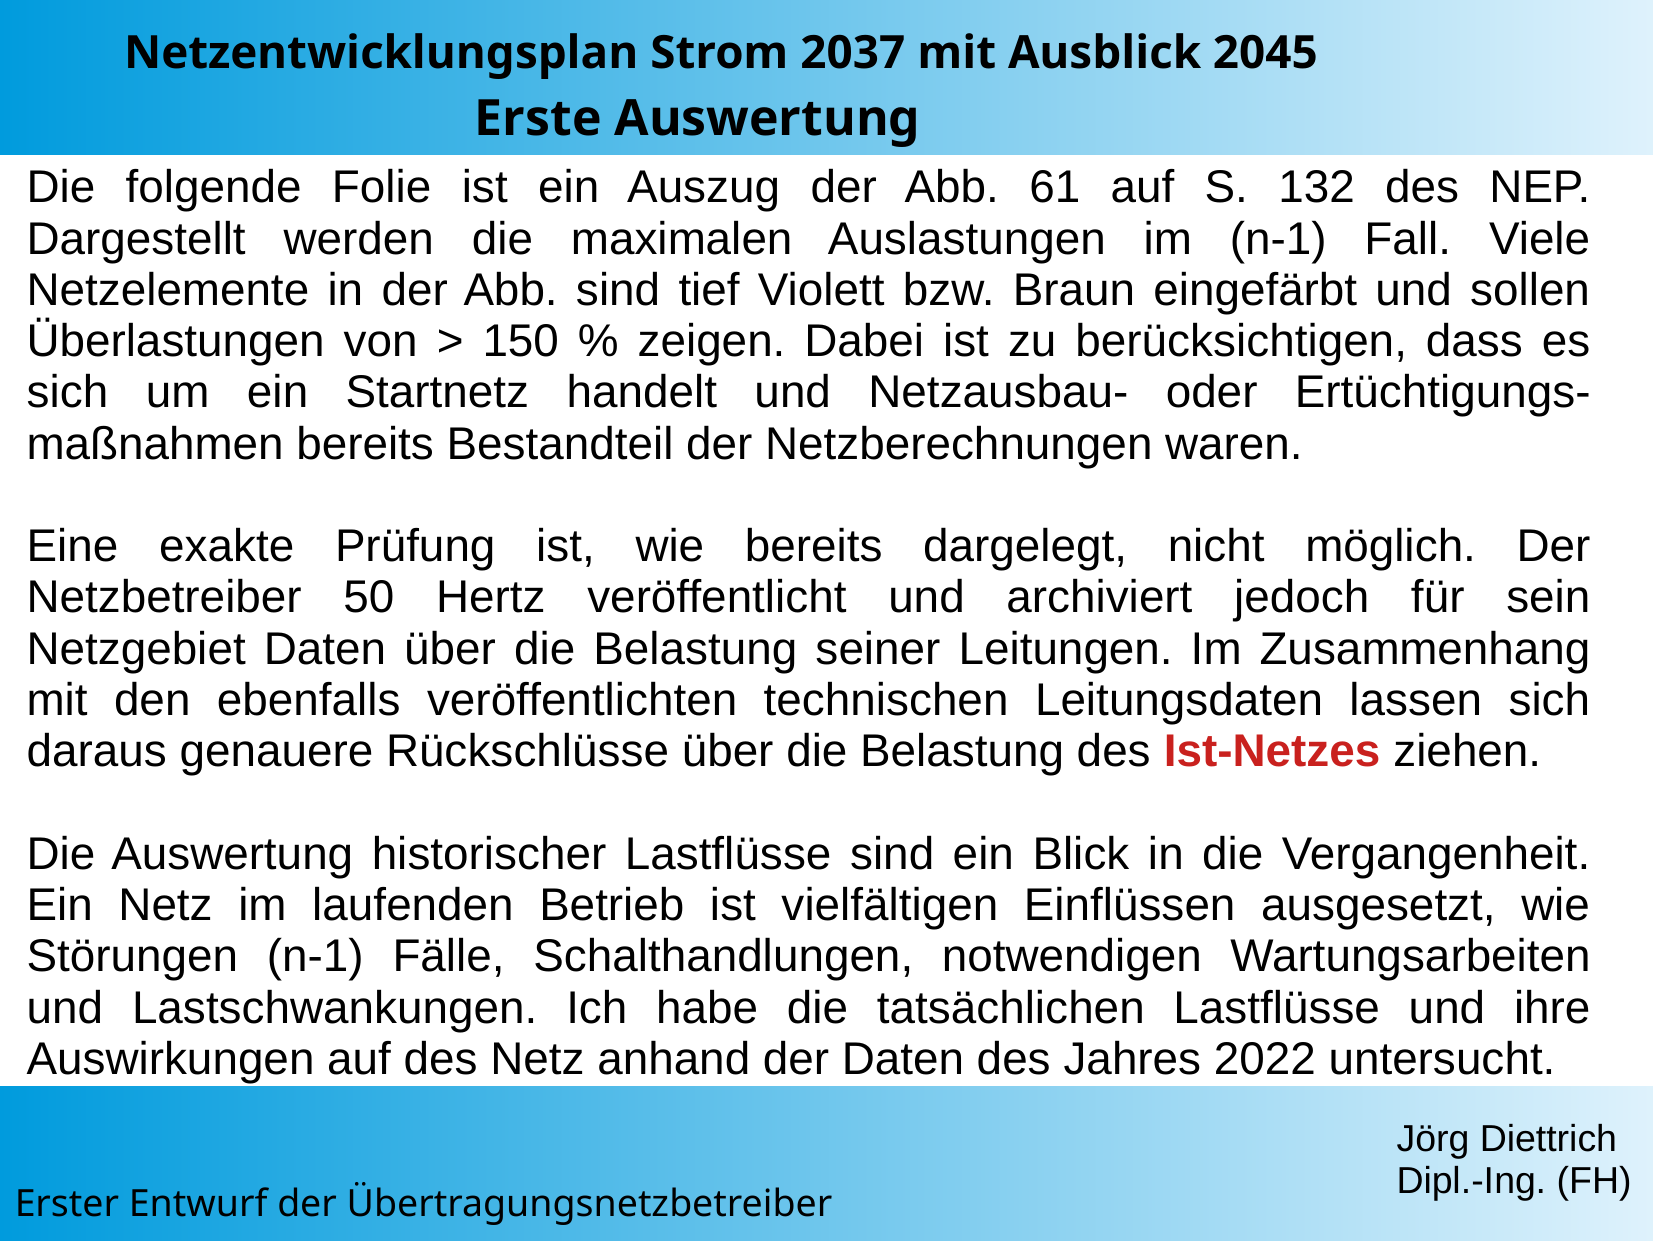

Netzentwicklungsplan Strom 2037 mit Ausblick 2045
 Erste Auswertung
Die folgende Folie ist ein Auszug der Abb. 61 auf S. 132 des NEP. Dargestellt werden die maximalen Auslastungen im (n-1) Fall. Viele Netzelemente in der Abb. sind tief Violett bzw. Braun eingefärbt und sollen Überlastungen von > 150 % zeigen. Dabei ist zu berücksichtigen, dass es sich um ein Startnetz handelt und Netzausbau- oder Ertüchtigungs-maßnahmen bereits Bestandteil der Netzberechnungen waren.
Eine exakte Prüfung ist, wie bereits dargelegt, nicht möglich. Der Netzbetreiber 50 Hertz veröffentlicht und archiviert jedoch für sein Netzgebiet Daten über die Belastung seiner Leitungen. Im Zusammenhang mit den ebenfalls veröffentlichten technischen Leitungsdaten lassen sich daraus genauere Rückschlüsse über die Belastung des Ist-Netzes ziehen.
Die Auswertung historischer Lastflüsse sind ein Blick in die Vergangenheit. Ein Netz im laufenden Betrieb ist vielfältigen Einflüssen ausgesetzt, wie Störungen (n-1) Fälle, Schalthandlungen, notwendigen Wartungsarbeiten und Lastschwankungen. Ich habe die tatsächlichen Lastflüsse und ihre Auswirkungen auf des Netz anhand der Daten des Jahres 2022 untersucht.
Jörg Diettrich
Dipl.-Ing. (FH)
Erster Entwurf der Übertragungsnetzbetreiber